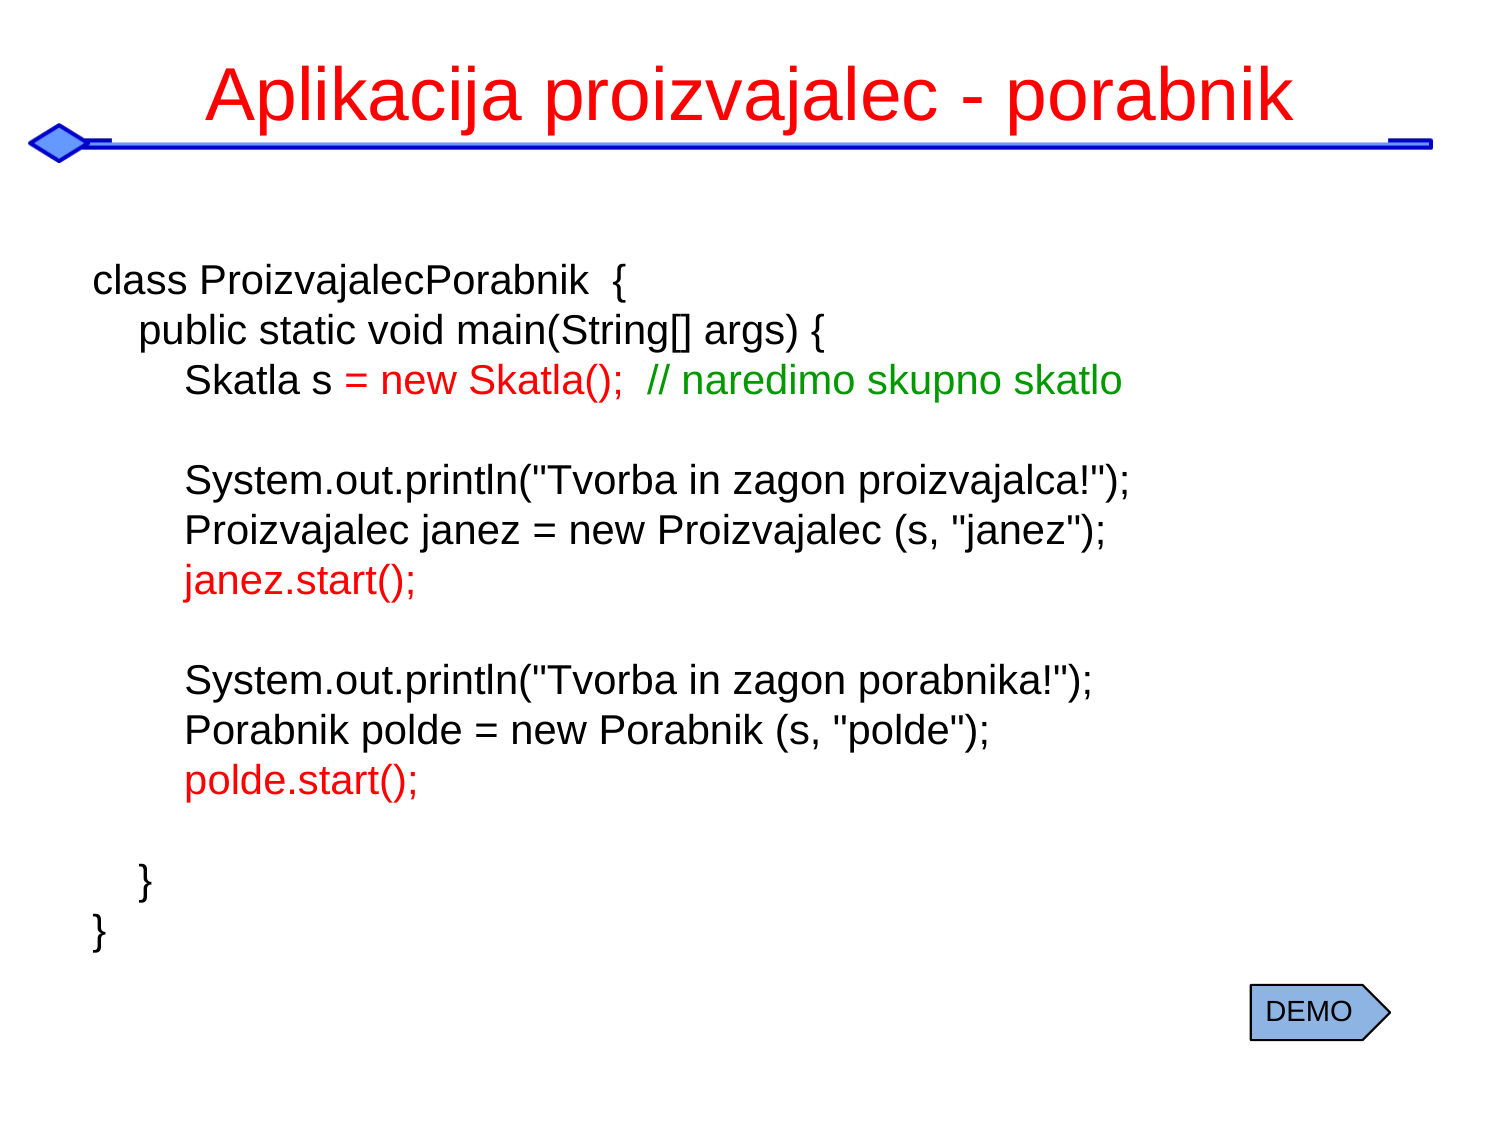

# Aplikacija proizvajalec - porabnik
class ProizvajalecPorabnik {
 public static void main(String[] args) {
 Skatla s = new Skatla(); // naredimo skupno skatlo
 System.out.println("Tvorba in zagon proizvajalca!");
 Proizvajalec janez = new Proizvajalec (s, "janez");
 janez.start();
 System.out.println("Tvorba in zagon porabnika!");
 Porabnik polde = new Porabnik (s, "polde");
 polde.start();
 }
}
DEMO